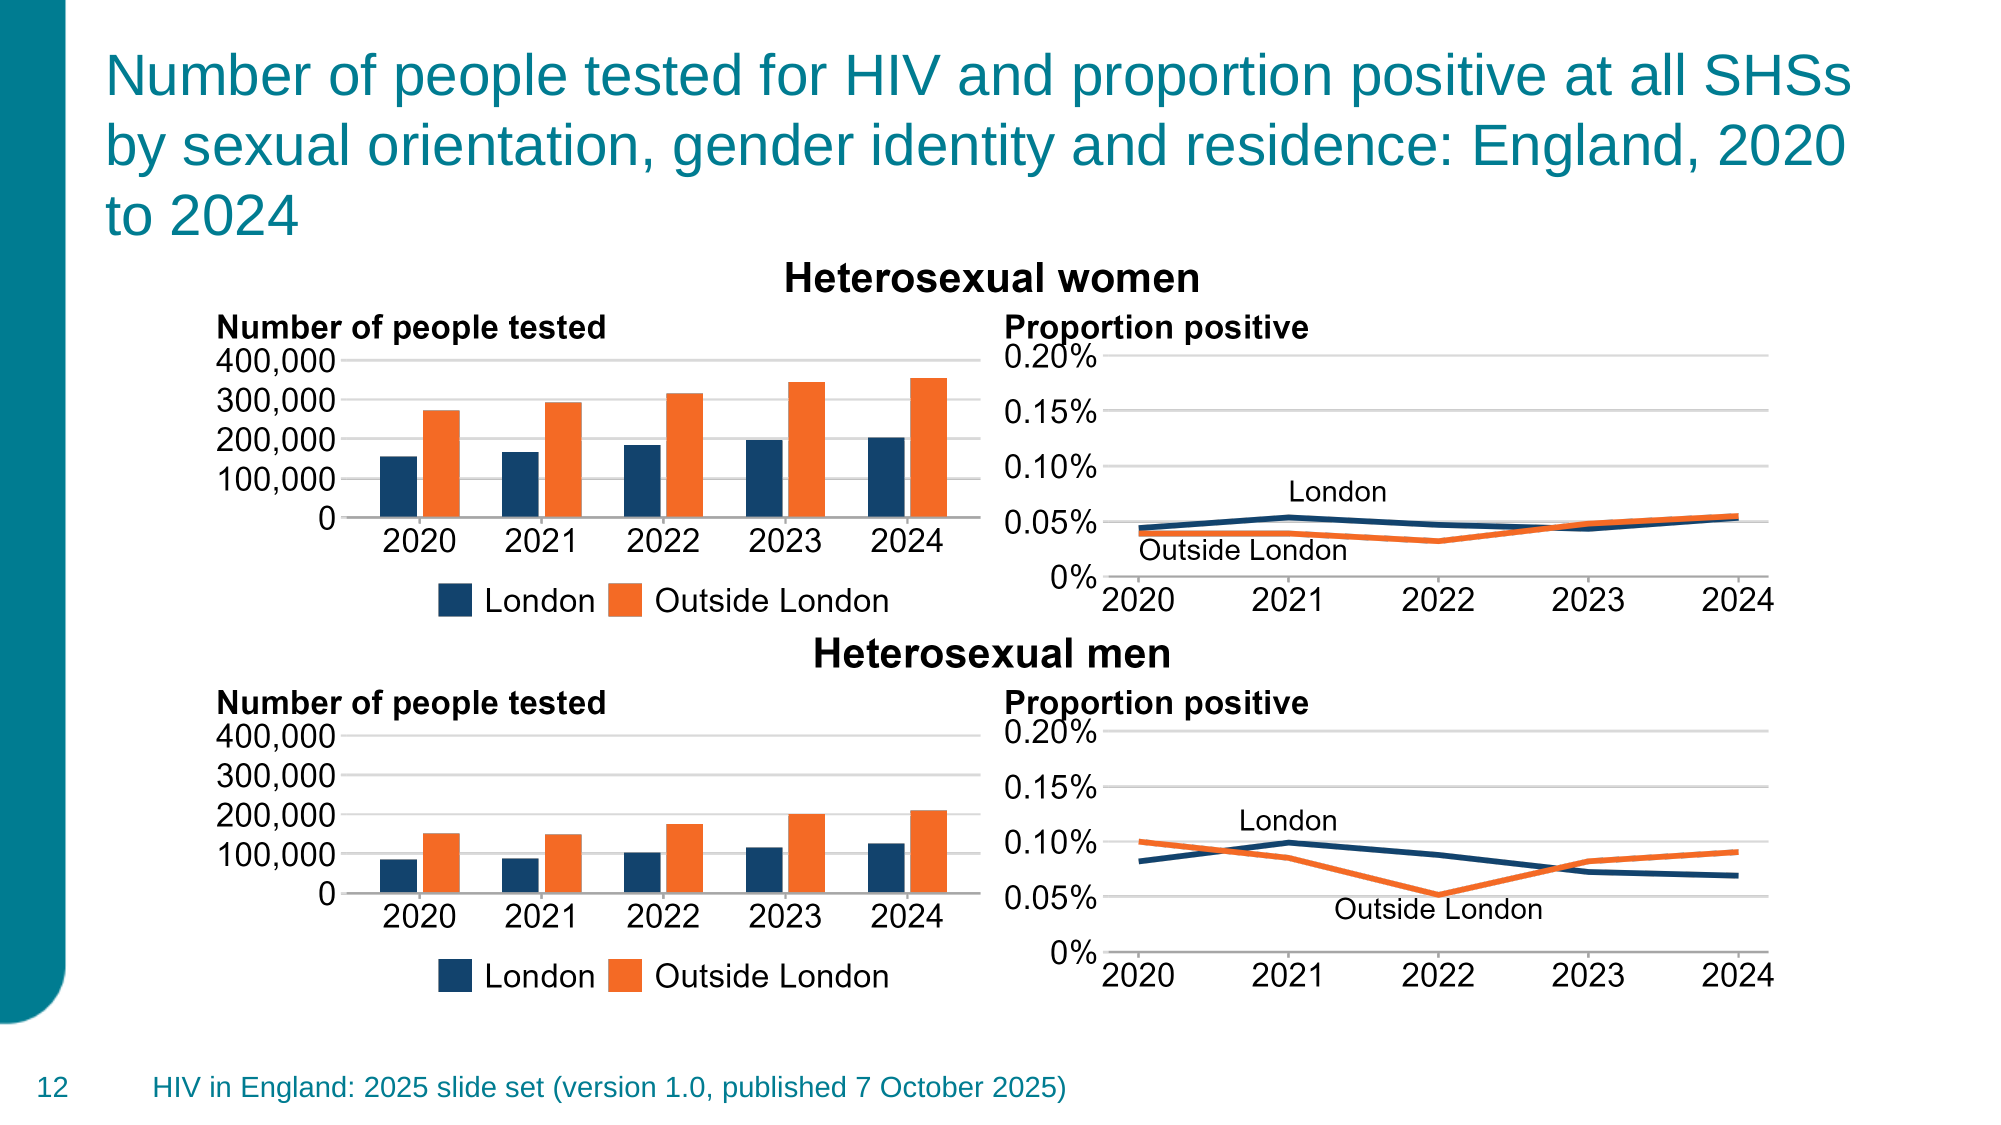

# Number of people tested for HIV and proportion positive at all SHSs by sexual orientation, gender identity and residence: England, 2020 to 2024
12
HIV in England: 2025 slide set (version 1.0, published 7 October 2025)